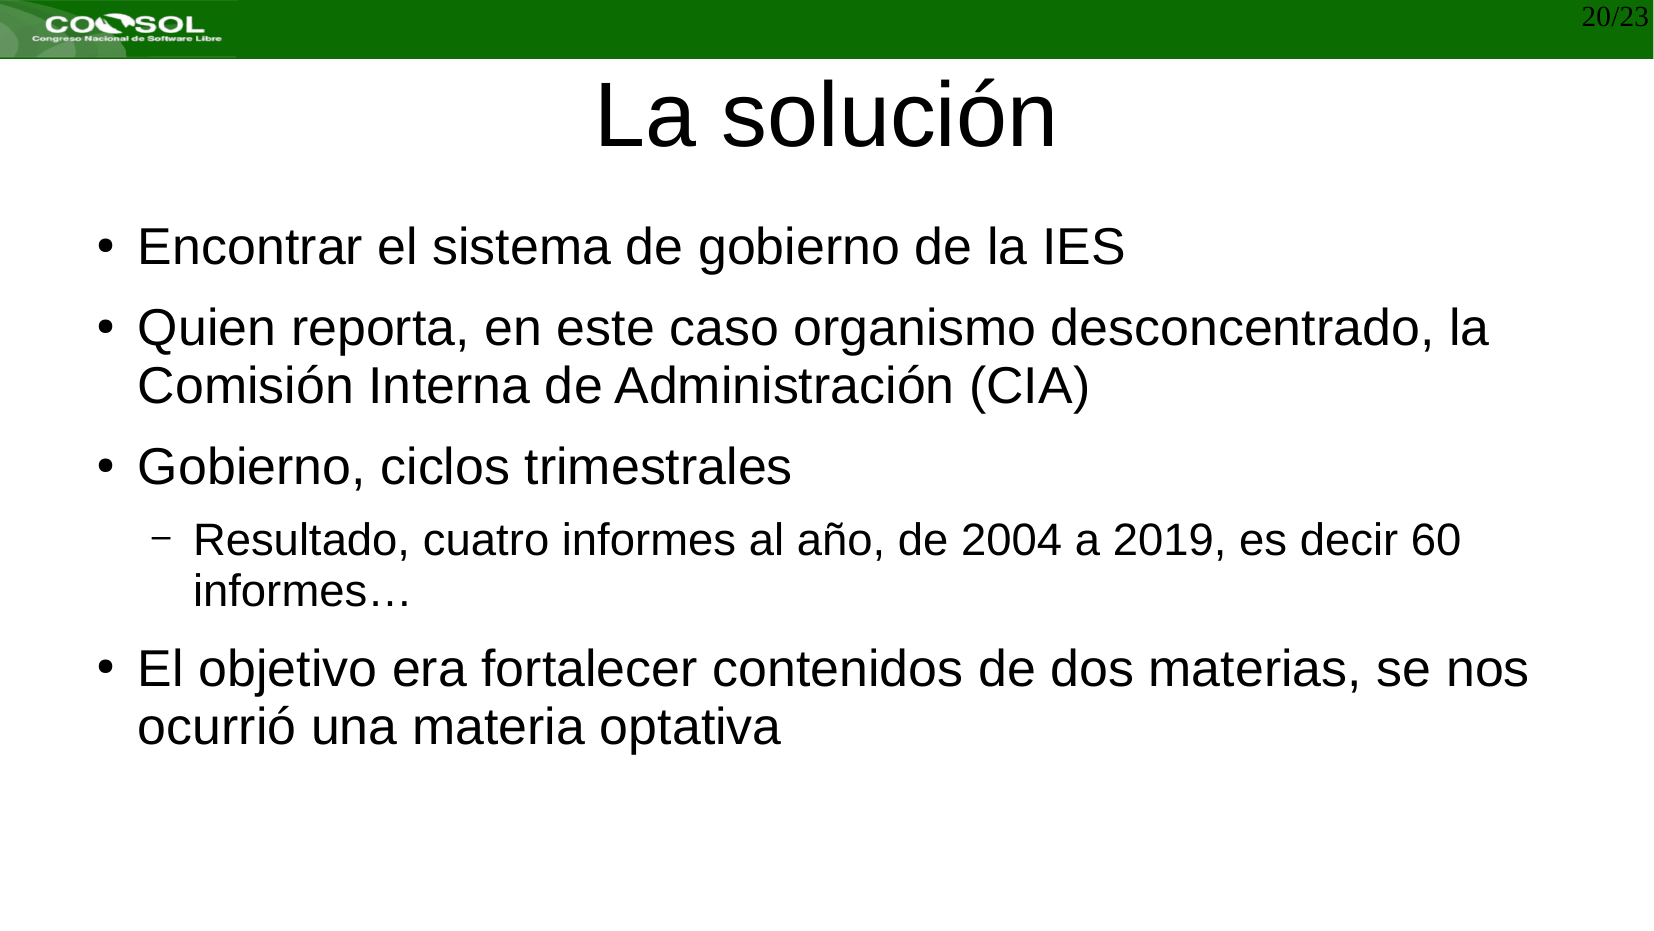

20
# La solución
Encontrar el sistema de gobierno de la IES
Quien reporta, en este caso organismo desconcentrado, la Comisión Interna de Administración (CIA)
Gobierno, ciclos trimestrales
Resultado, cuatro informes al año, de 2004 a 2019, es decir 60 informes…
El objetivo era fortalecer contenidos de dos materias, se nos ocurrió una materia optativa